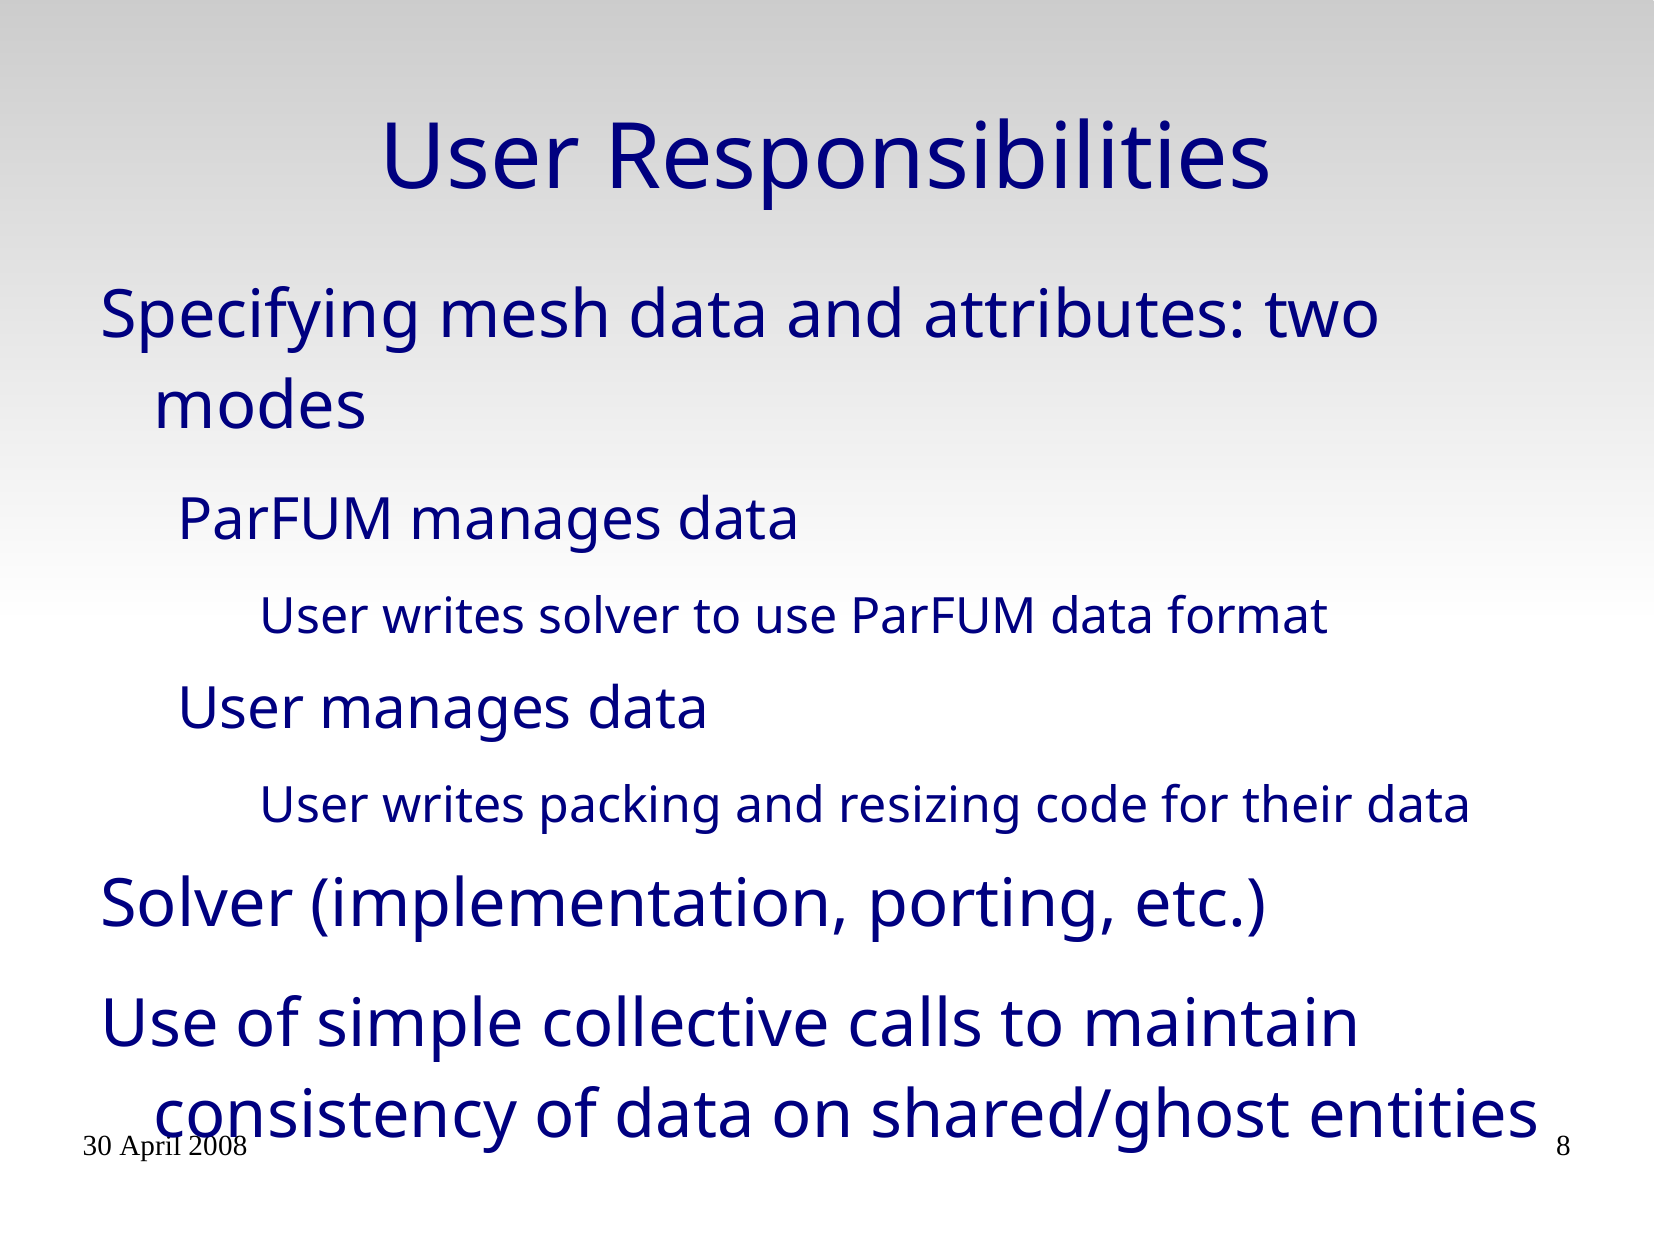

# User Responsibilities
Specifying mesh data and attributes: two modes
ParFUM manages data
User writes solver to use ParFUM data format
User manages data
User writes packing and resizing code for their data
Solver (implementation, porting, etc.)
Use of simple collective calls to maintain consistency of data on shared/ghost entities
30 April 2008
8